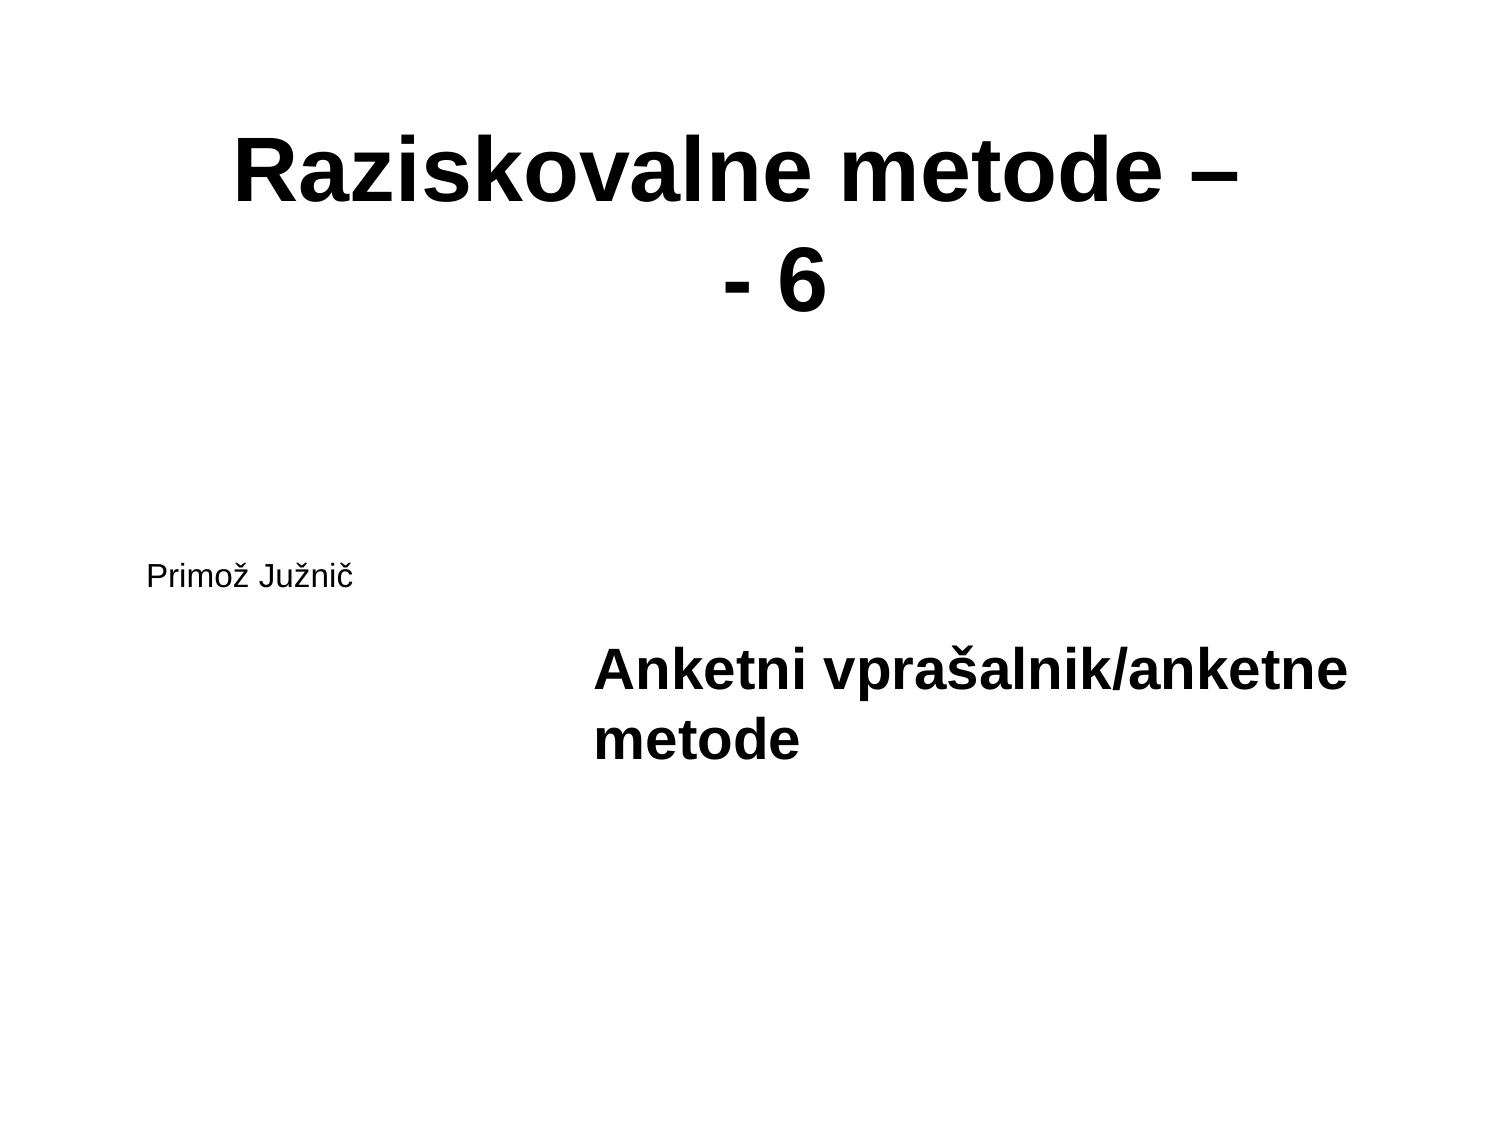

Raziskovalne metode –
 - 6
Anketni vprašalnik/anketne metode
# Primož Južnič